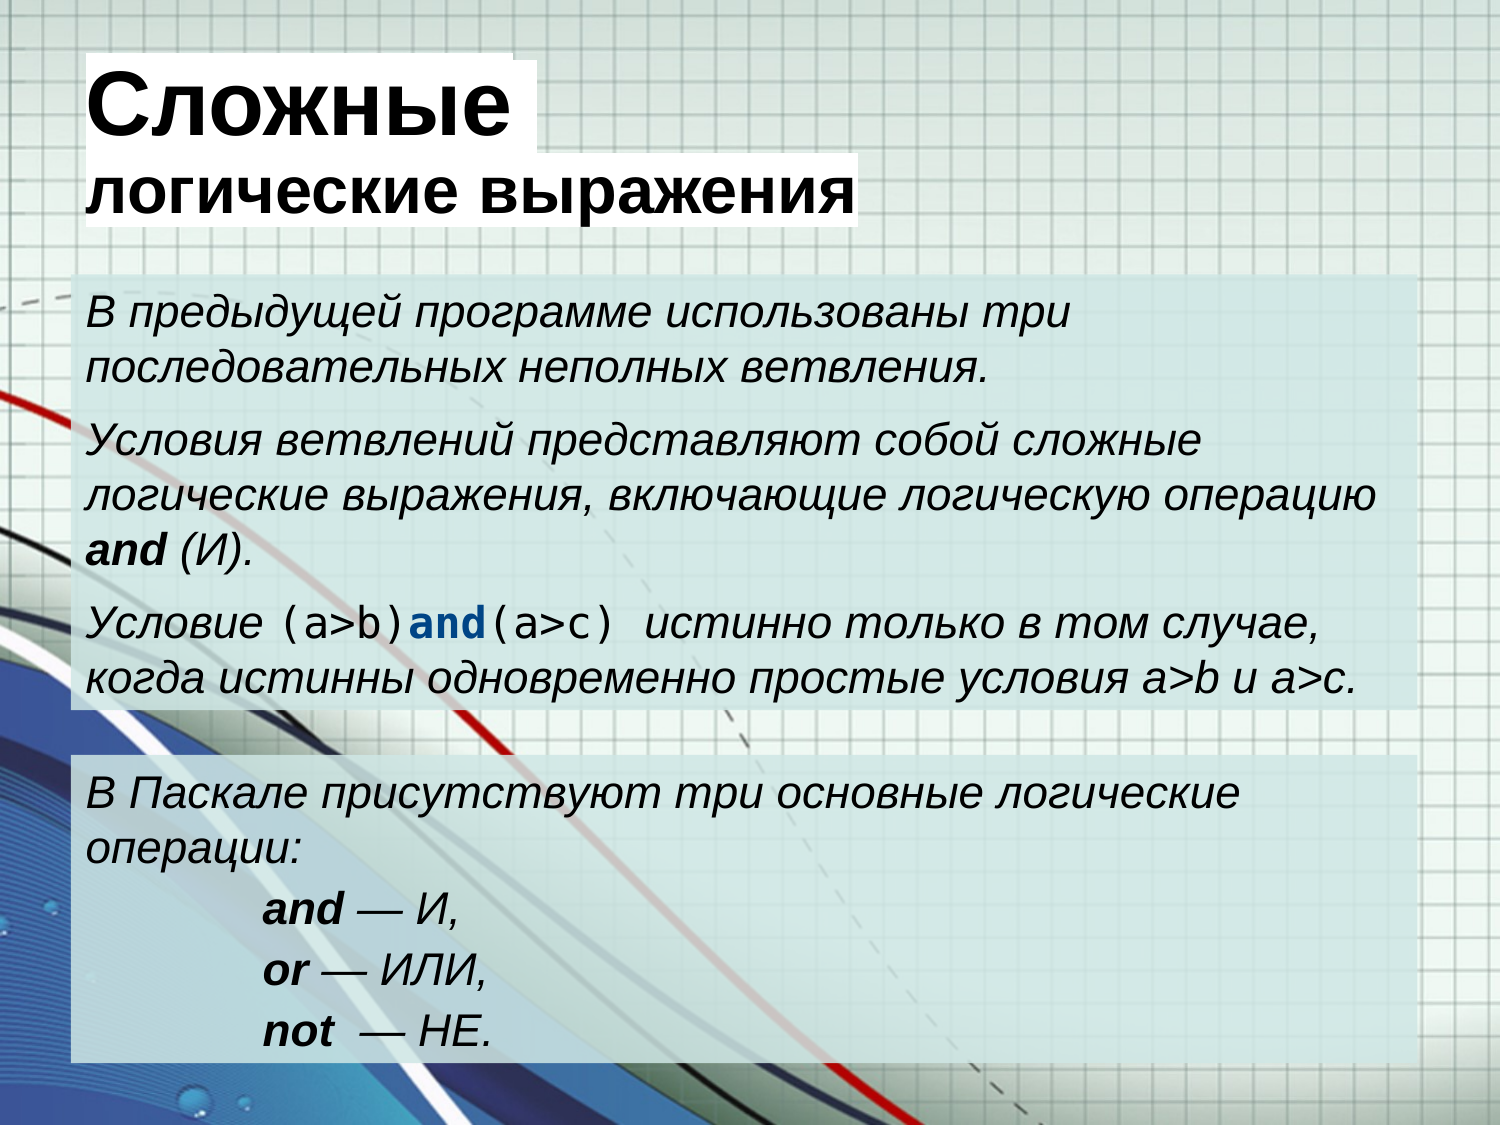

# Сложные логические выражения
В предыдущей программе использованы три последовательных неполных ветвления.
Условия ветвлений представляют собой сложные логические выражения, включающие логическую операцию and (И).
Условие (a>b)and(a>c) истинно только в том случае, когда истинны одновременно простые условия a>b и a>c.
В Паскале присутствуют три основные логические операции:
and — И,
or — ИЛИ,
not — НЕ.